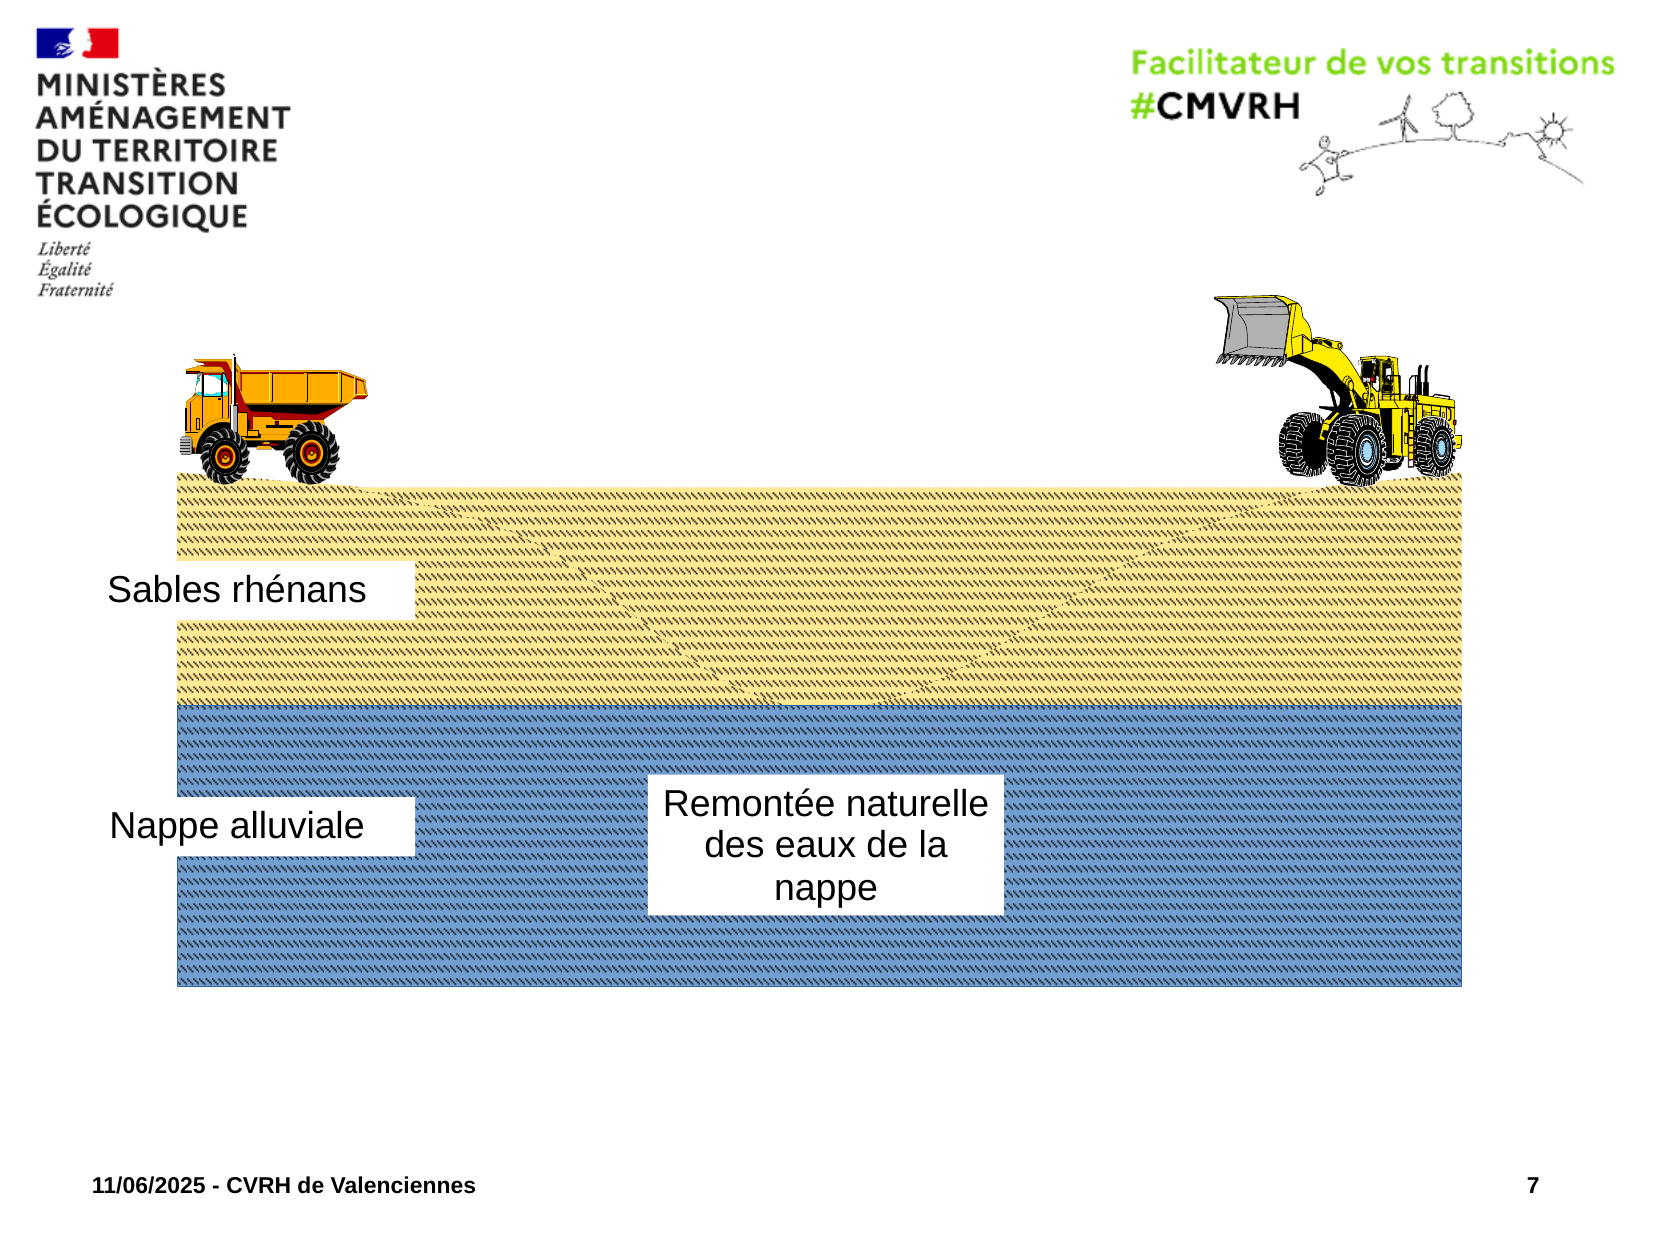

Sables rhénan
Sables rhénans
Remontée naturelle des eaux de la nappe
Nappe alluviale
11/06/2025 - CVRH de Valenciennes